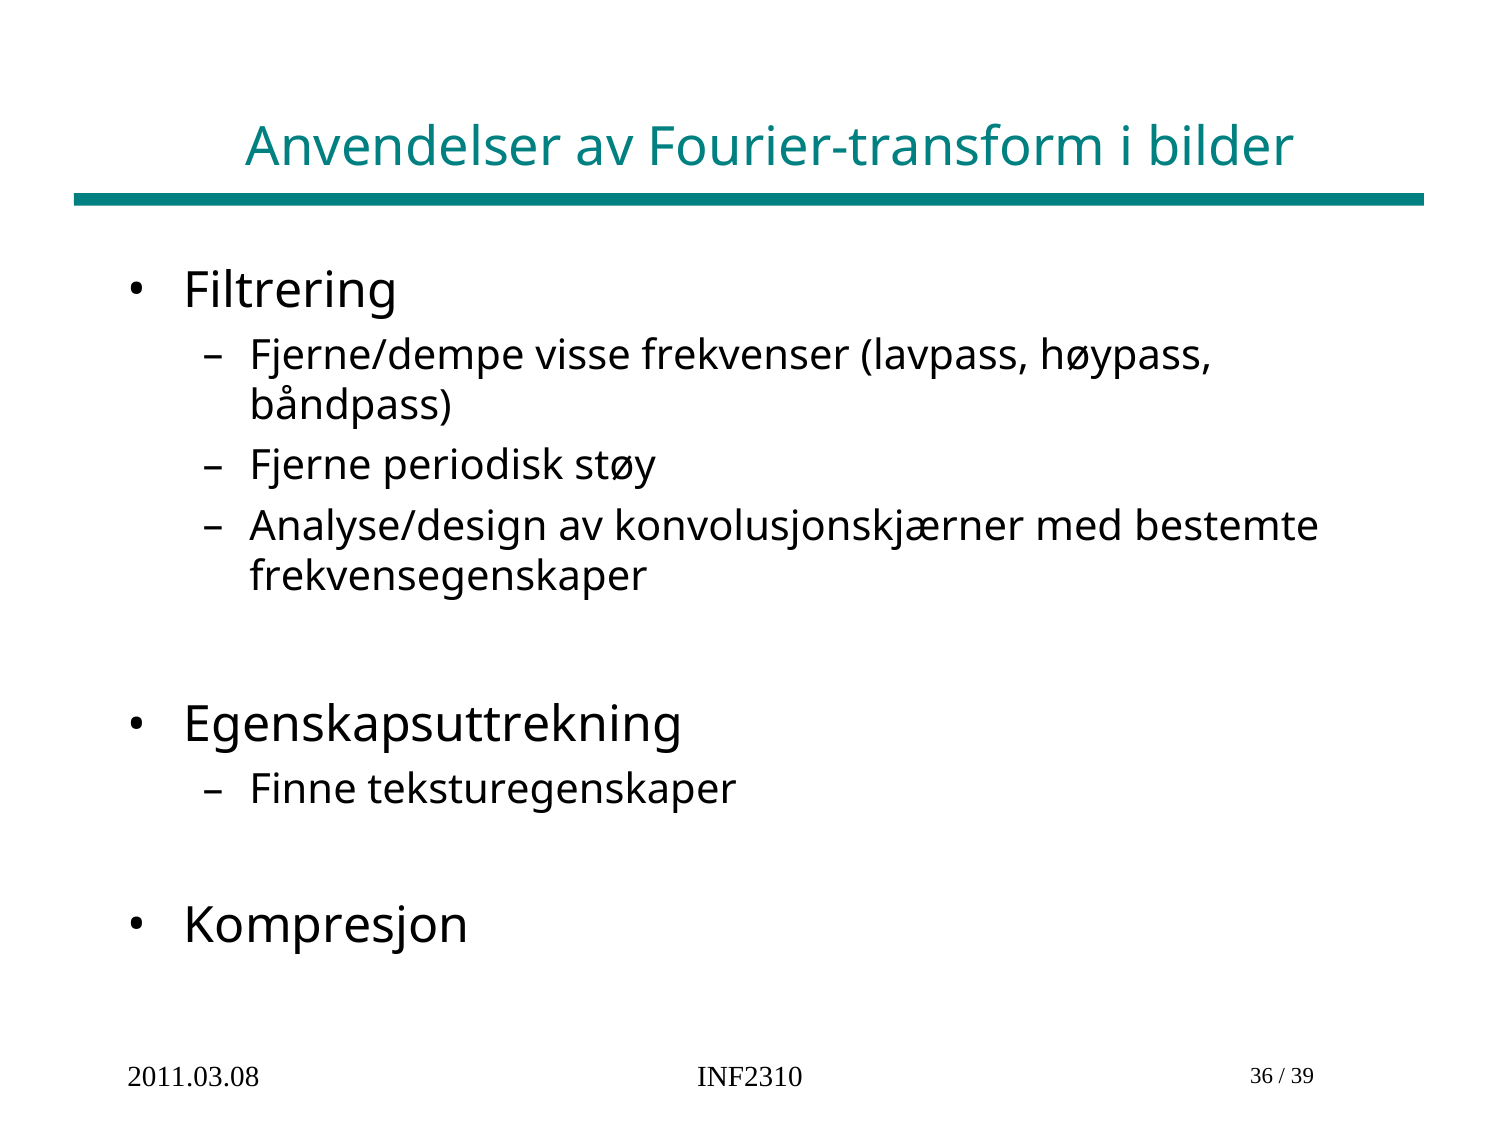

# Anvendelser av Fourier-transform i bilder
Filtrering
Fjerne/dempe visse frekvenser (lavpass, høypass, båndpass)
Fjerne periodisk støy
Analyse/design av konvolusjonskjærner med bestemte frekvensegenskaper
Egenskapsuttrekning
Finne teksturegenskaper
Kompresjon
2011.03.08XXX
INF2310